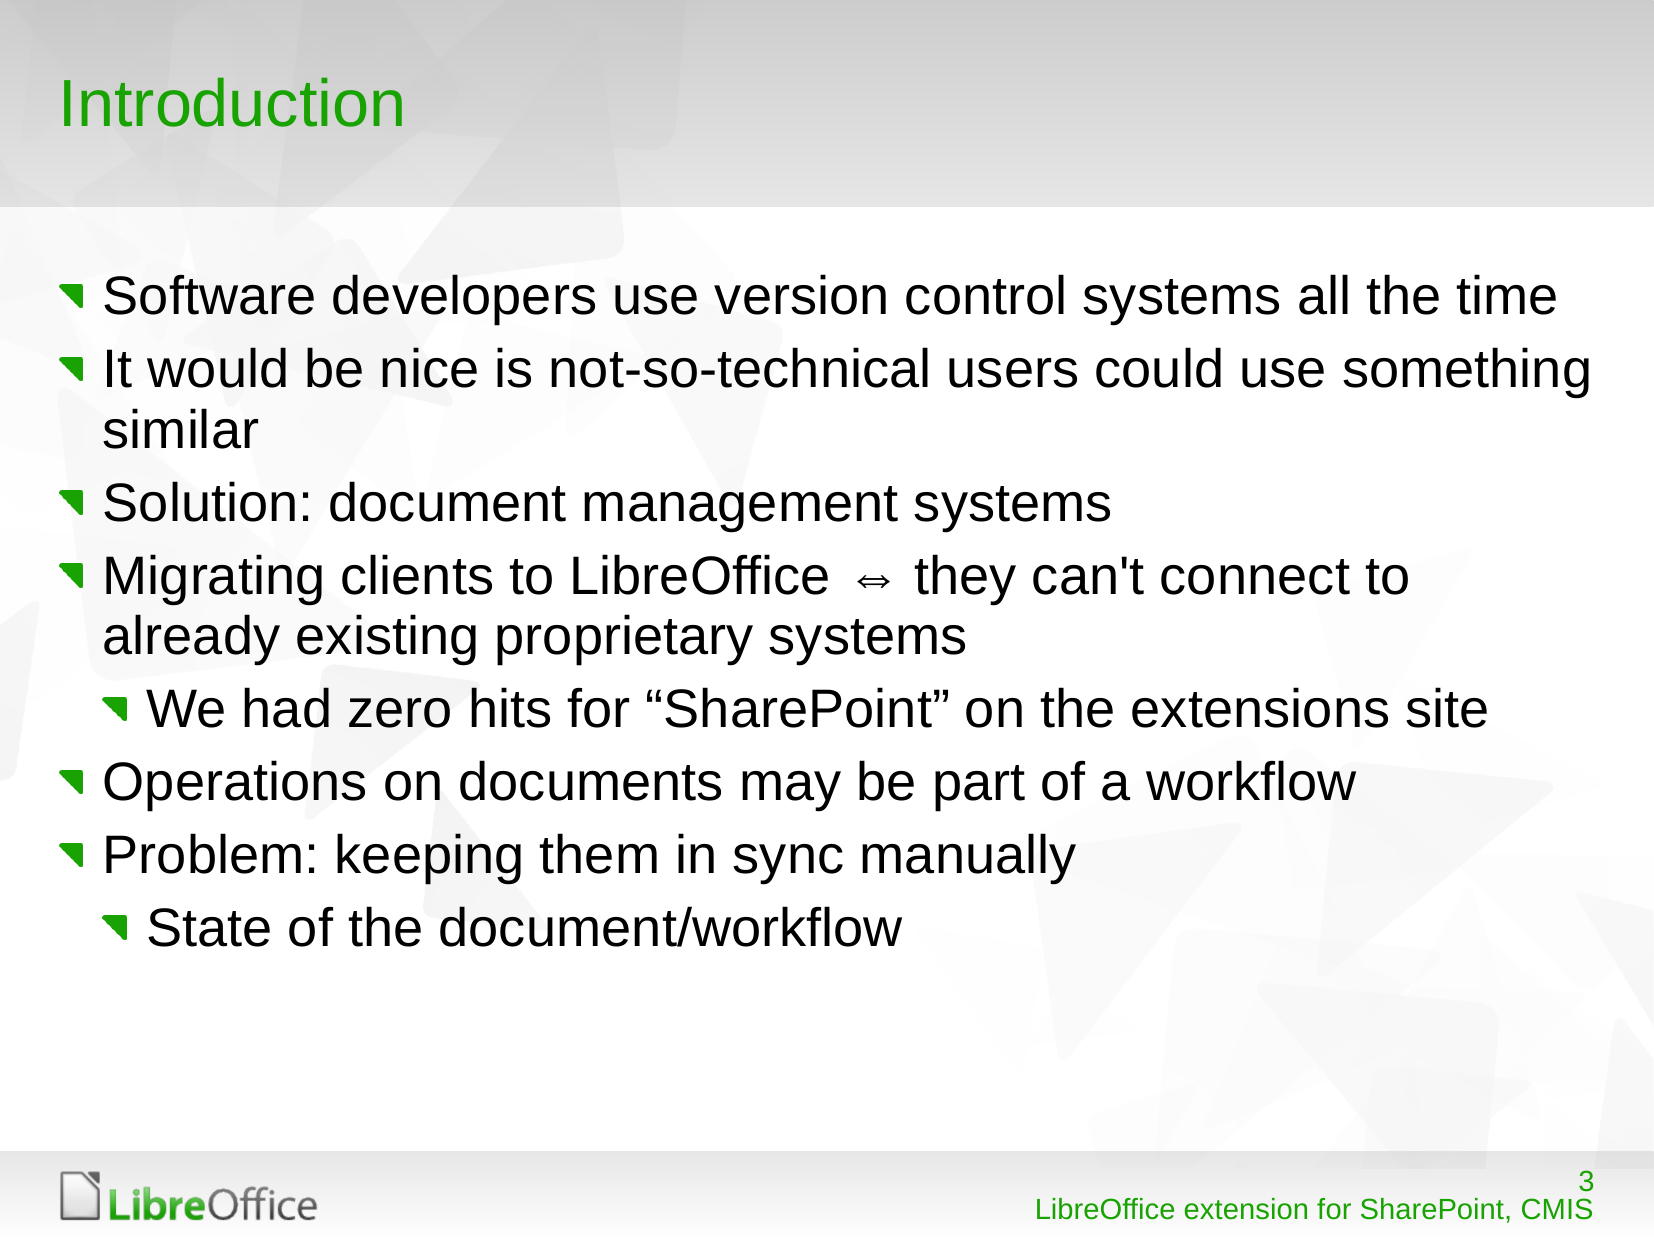

# Introduction
Software developers use version control systems all the time
It would be nice is not-so-technical users could use something similar
Solution: document management systems
Migrating clients to LibreOffice ⇔ they can't connect to already existing proprietary systems
We had zero hits for “SharePoint” on the extensions site
Operations on documents may be part of a workflow
Problem: keeping them in sync manually
State of the document/workflow
3
LibreOffice extension for SharePoint, CMIS